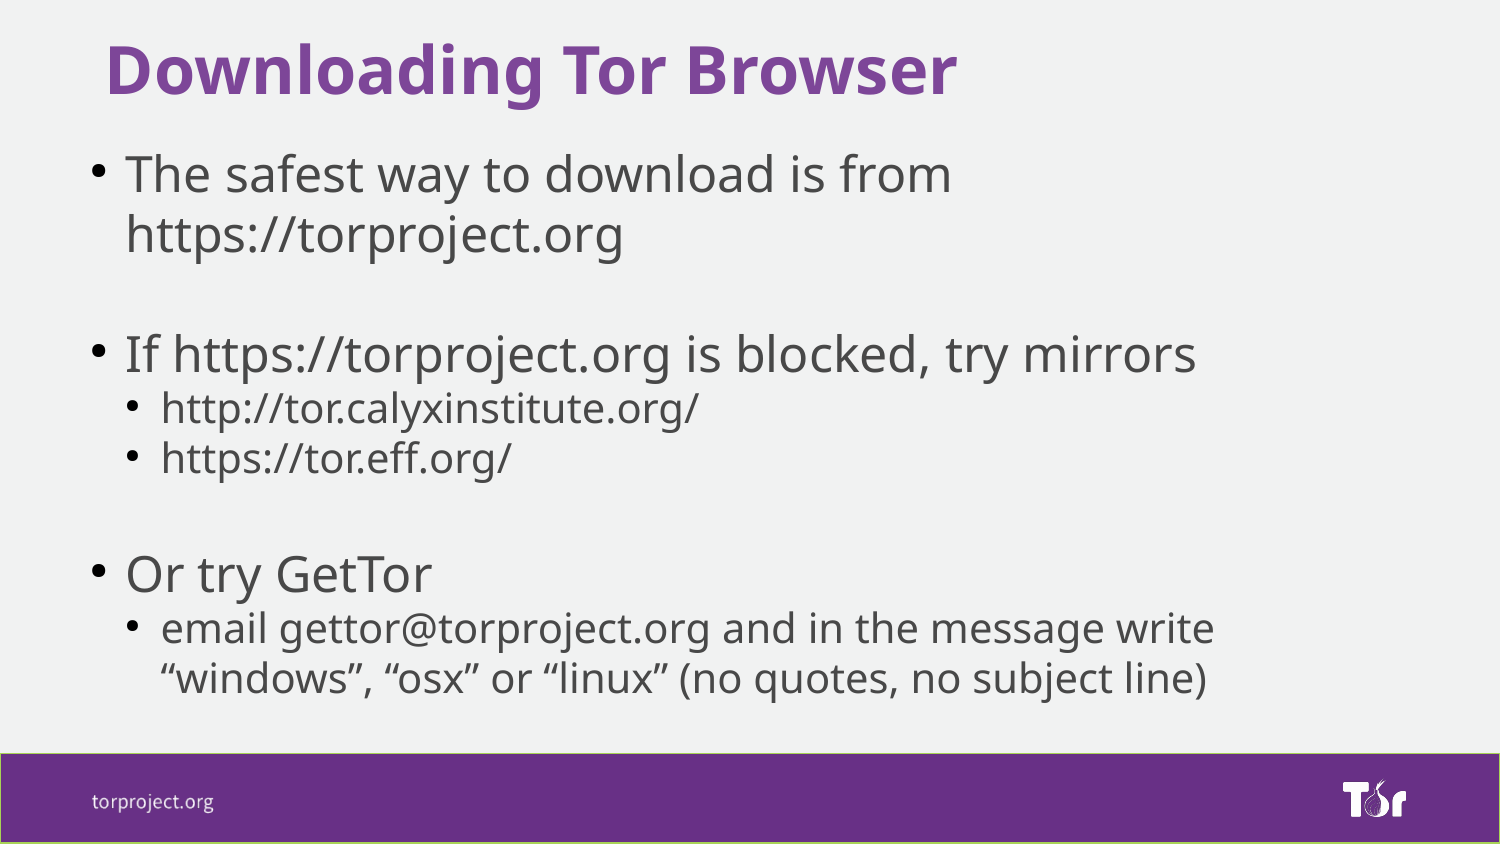

Downloading Tor Browser
The safest way to download is from https://torproject.org
If https://torproject.org is blocked, try mirrors
http://tor.calyxinstitute.org/
https://tor.eff.org/
Or try GetTor
email gettor@torproject.org and in the message write “windows”, “osx” or “linux” (no quotes, no subject line)